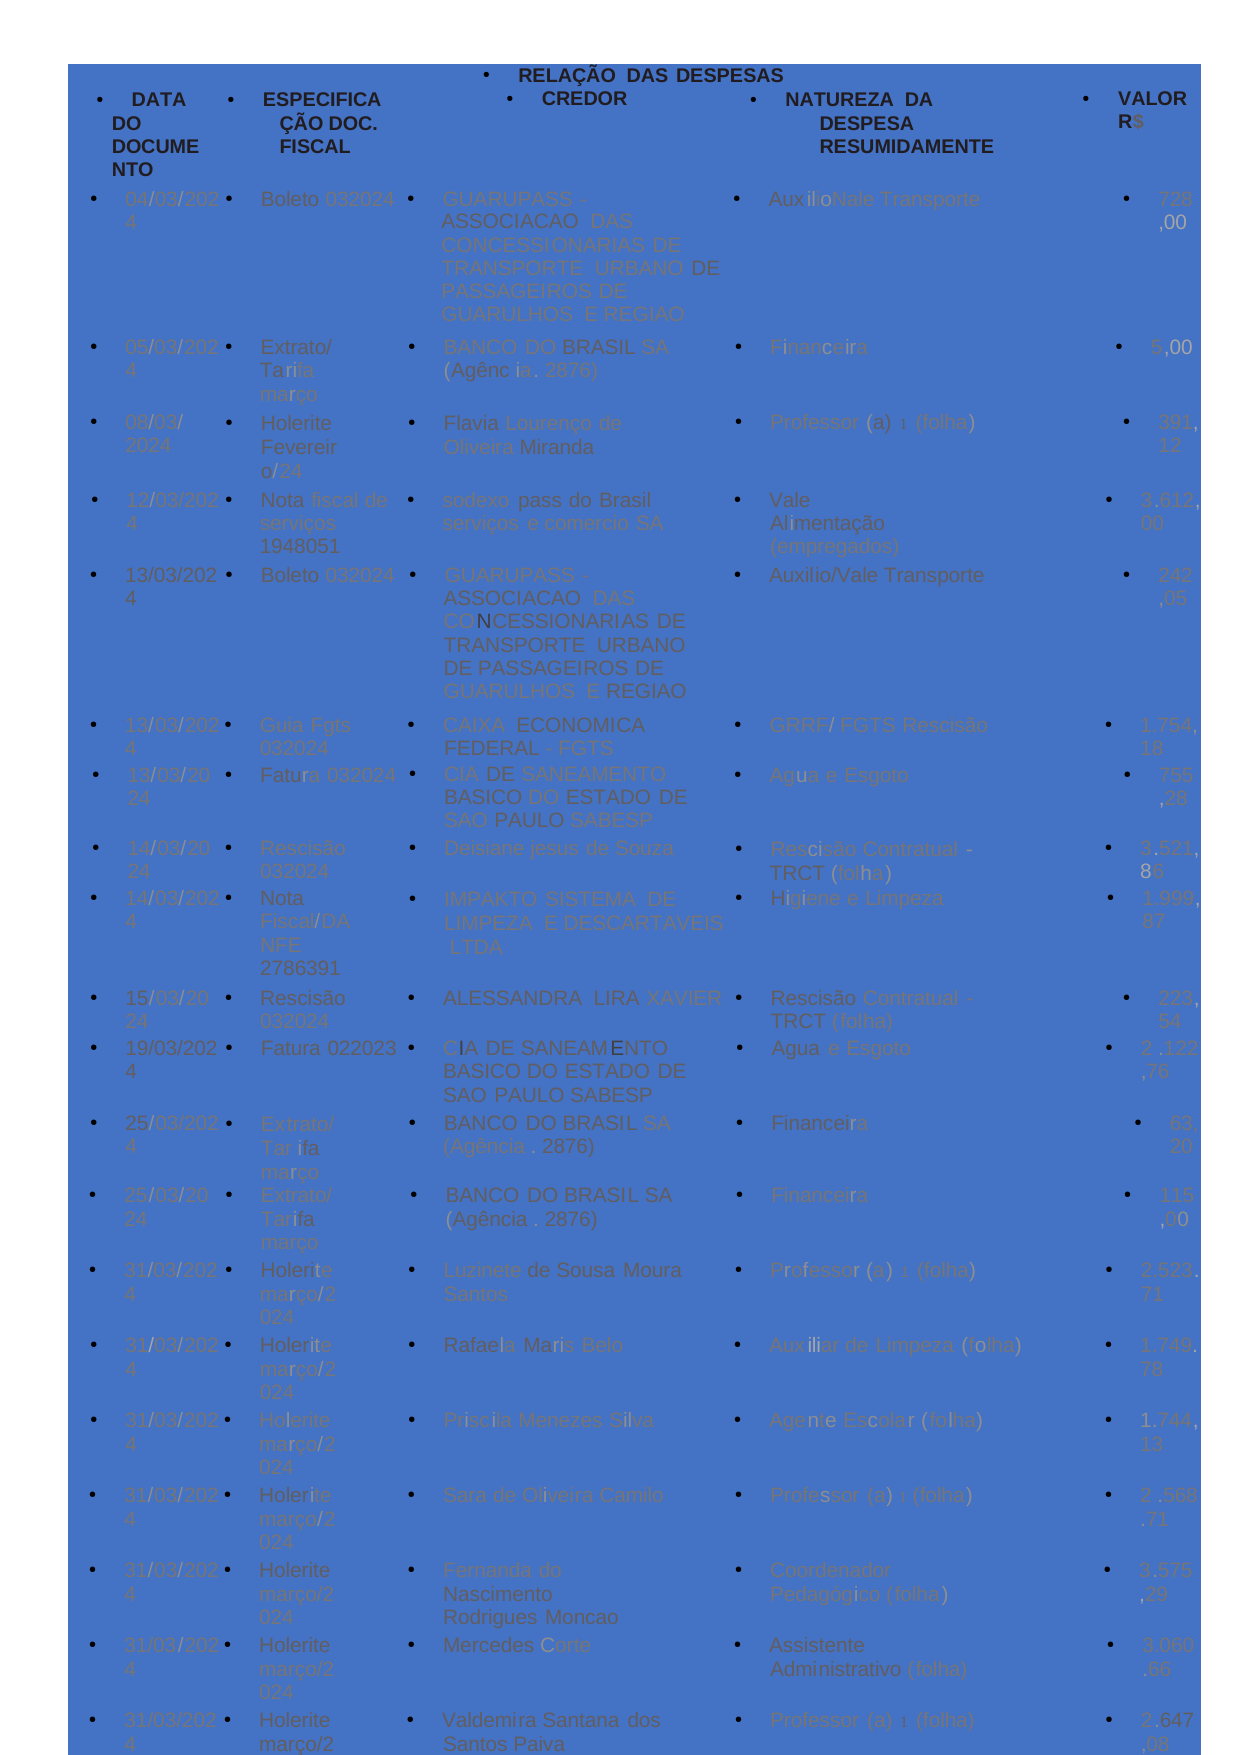

| RELAÇÃO DAS DESPESAS | | | | |
| --- | --- | --- | --- | --- |
| DATA DO DOCUMENTO | ESPECIFICAÇÃO DOC. FISCAL | CREDOR | NATUREZA DA DESPESA RESUMIDAMENTE | VALOR R$ |
| 04/03/2024 | Boleto 032024 | GUARUPASS - ASSOCIACAO DAS CONCESSIONARIAS DE TRANSPORTE URBANO DE PASSAGEIROS DE GUARULHOS E REGIAO | AuxilioNale Transporte | 728 ,00 |
| 05/03/2024 | Extrato/Tarifa março | BANCO DO BRASIL SA (Agênc ia. 2876) | Financeira | 5,00 |
| 08/03/ 2024 | Holerite Fevereiro/24 | Flavia Lourenço de Oliveira Miranda | Professor (a) 1 (folha) | 391,12 |
| 12/03/2024 | Nota fiscal de serviços 1948051 | sodexo pass do Brasil serviços e comercio SA | Vale Alimentação (empregados) | 3.612,00 |
| 13/03/2024 | Boleto 032024 | GUARUPASS - ASSOCIACAO DAS CONCESSIONARIAS DE TRANSPORTE URBANO DE PASSAGEIROS DE GUARULHOS E REGIAO | Auxilio/Vale Transporte | 242 ,05 |
| 13/03/2024 | Guia Fgts 032024 | CAIXA ECONOMICA FEDERAL - FGTS | GRRF/ FGTS Rescisão | 1.754,18 |
| 13/03/2024 | Fatura 032024 | CIA DE SANEAMENTO BASICO DO ESTADO DE SAO PAULO SABESP | Agua e Esgoto | 755 ,28 |
| 14/03/2024 | Rescisão 032024 | Deisiane jesus de Souza | Rescisão Contratual - TRCT (folha) | 3.521,86 |
| 14/03/2024 | Nota Fiscal/DANFE 2786391 | IMPAKTO SISTEMA DE LIMPEZA E DESCARTAVEIS LTDA | Higiene e Limpeza | 1.999,87 |
| 15/03/2024 | Rescisão 032024 | ALESSANDRA LIRA XAVIER | Rescisão Contratual - TRCT (folha) | 223,54 |
| 19/03/2024 | Fatura 022023 | CIA DE SANEAMENTO BASICO DO ESTADO DE SAO PAULO SABESP | Agua e Esgoto | 2 .122,76 |
| 25/03/2024 | Extrato/Tar ifa março | BANCO DO BRASIL SA (Agência . 2876) | Financeira | 63,20 |
| 25/03/2024 | Extrato/Tarifa março | BANCO DO BRASIL SA (Agência . 2876) | Financeira | 115,00 |
| 31/03/2024 | Holerite março/2024 | Luzinete de Sousa Moura Santos | Professor (a) 1 (folha) | 2.523.71 |
| 31/03/2024 | Holerite março/2024 | Rafaela Maris Belo | Auxiliar de Limpeza (folha) | 1.749.78 |
| 31/03/2024 | Holerite março/2024 | Priscila Menezes Silva | Agente Escolar (folha) | 1.744,13 |
| 31/03/2024 | Holerite março/2024 | Sara de Oliveira Camilo | Professor (a) 1 (folha) | 2 .568.71 |
| 31/03/2024 | Holerite março/2024 | Fernanda do Nascimento Rodrigues Moncao | Coordenador Pedagógico (folha) | 3.575 ,29 |
| 31/03/2024 | Holerite março/2024 | Mercedes Corte | Assistente Administrativo (folha) | 3.060.66 |
| 31/03/2024 | Holerite março/2024 | Valdemira Santana dos Santos Paiva | Professor (a) 1 (folha) | 2.647 ,08 |
º"'" 71?0